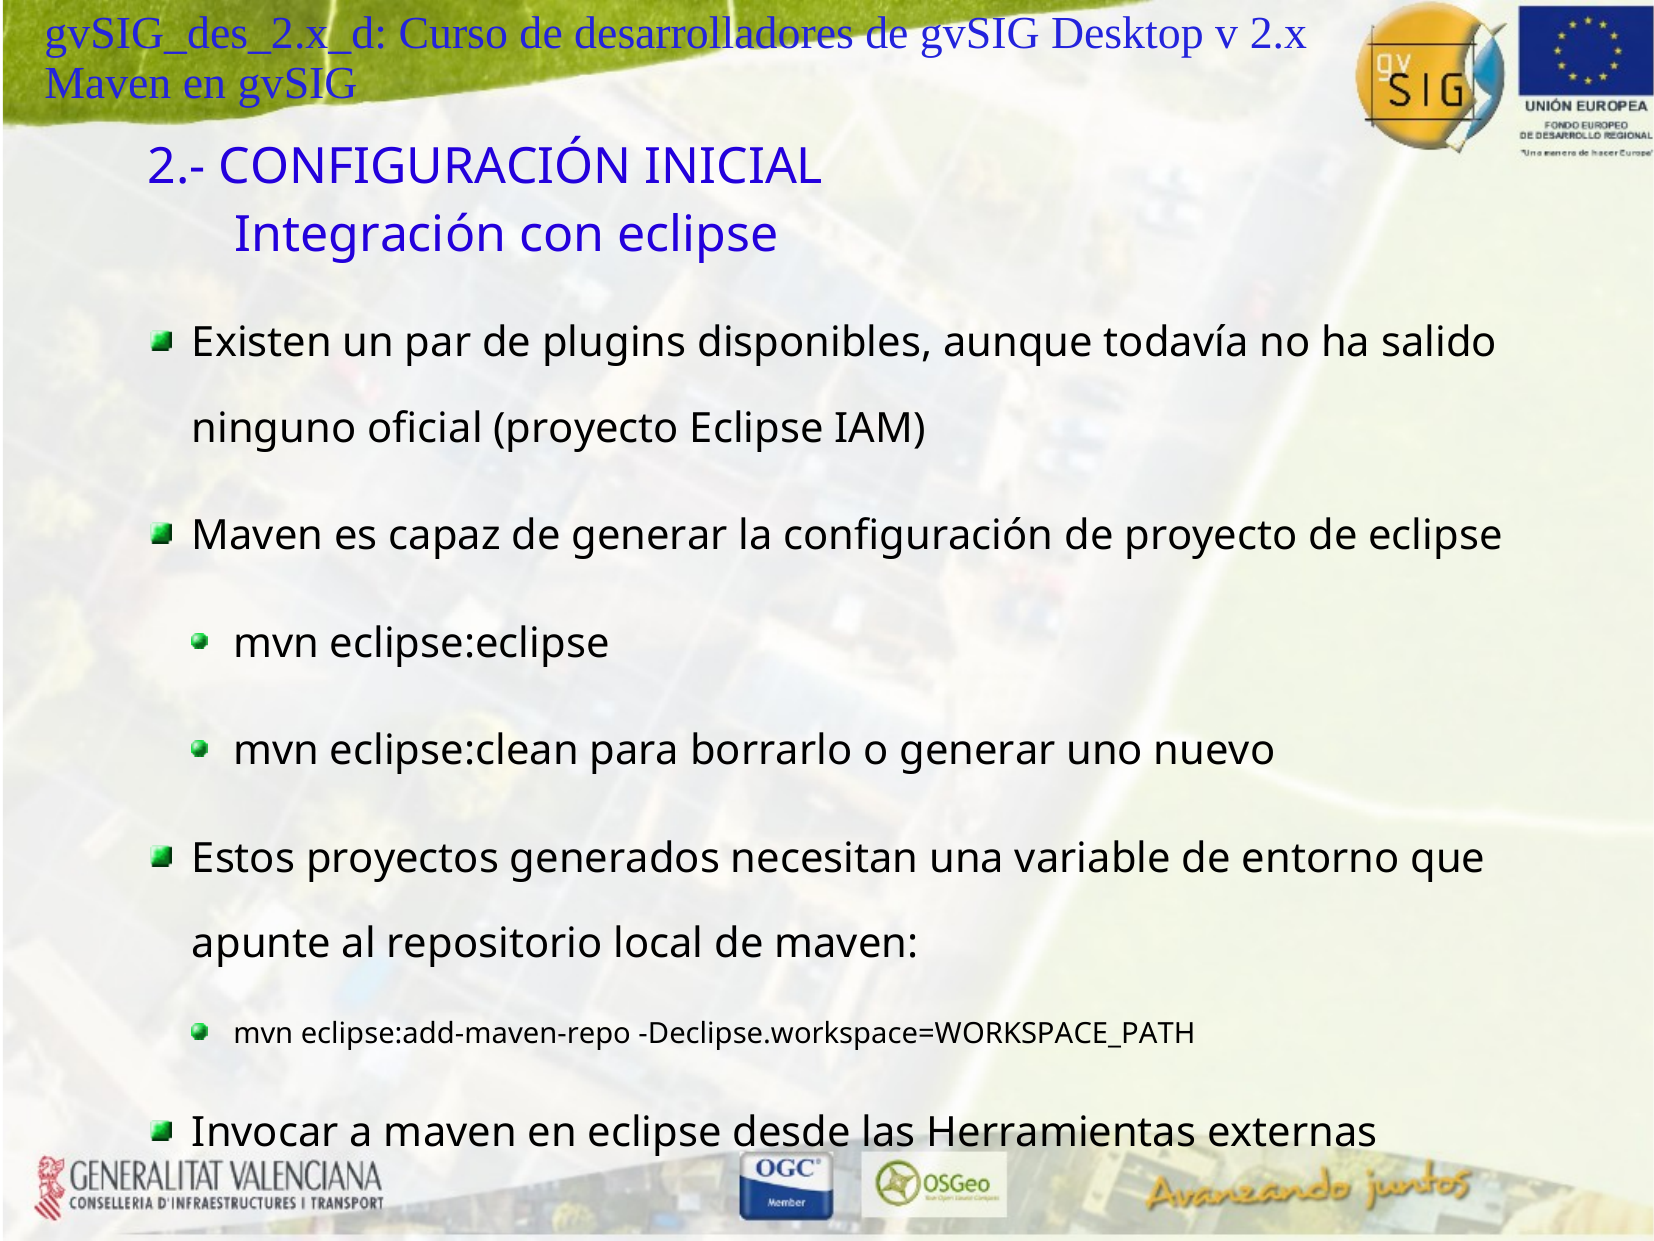

# 2.- CONFIGURACIÓN INICIAL Integración con eclipse
Existen un par de plugins disponibles, aunque todavía no ha salido ninguno oficial (proyecto Eclipse IAM)
Maven es capaz de generar la configuración de proyecto de eclipse
mvn eclipse:eclipse
mvn eclipse:clean para borrarlo o generar uno nuevo
Estos proyectos generados necesitan una variable de entorno que apunte al repositorio local de maven:
mvn eclipse:add-maven-repo -Declipse.workspace=WORKSPACE_PATH
Invocar a maven en eclipse desde las Herramientas externas